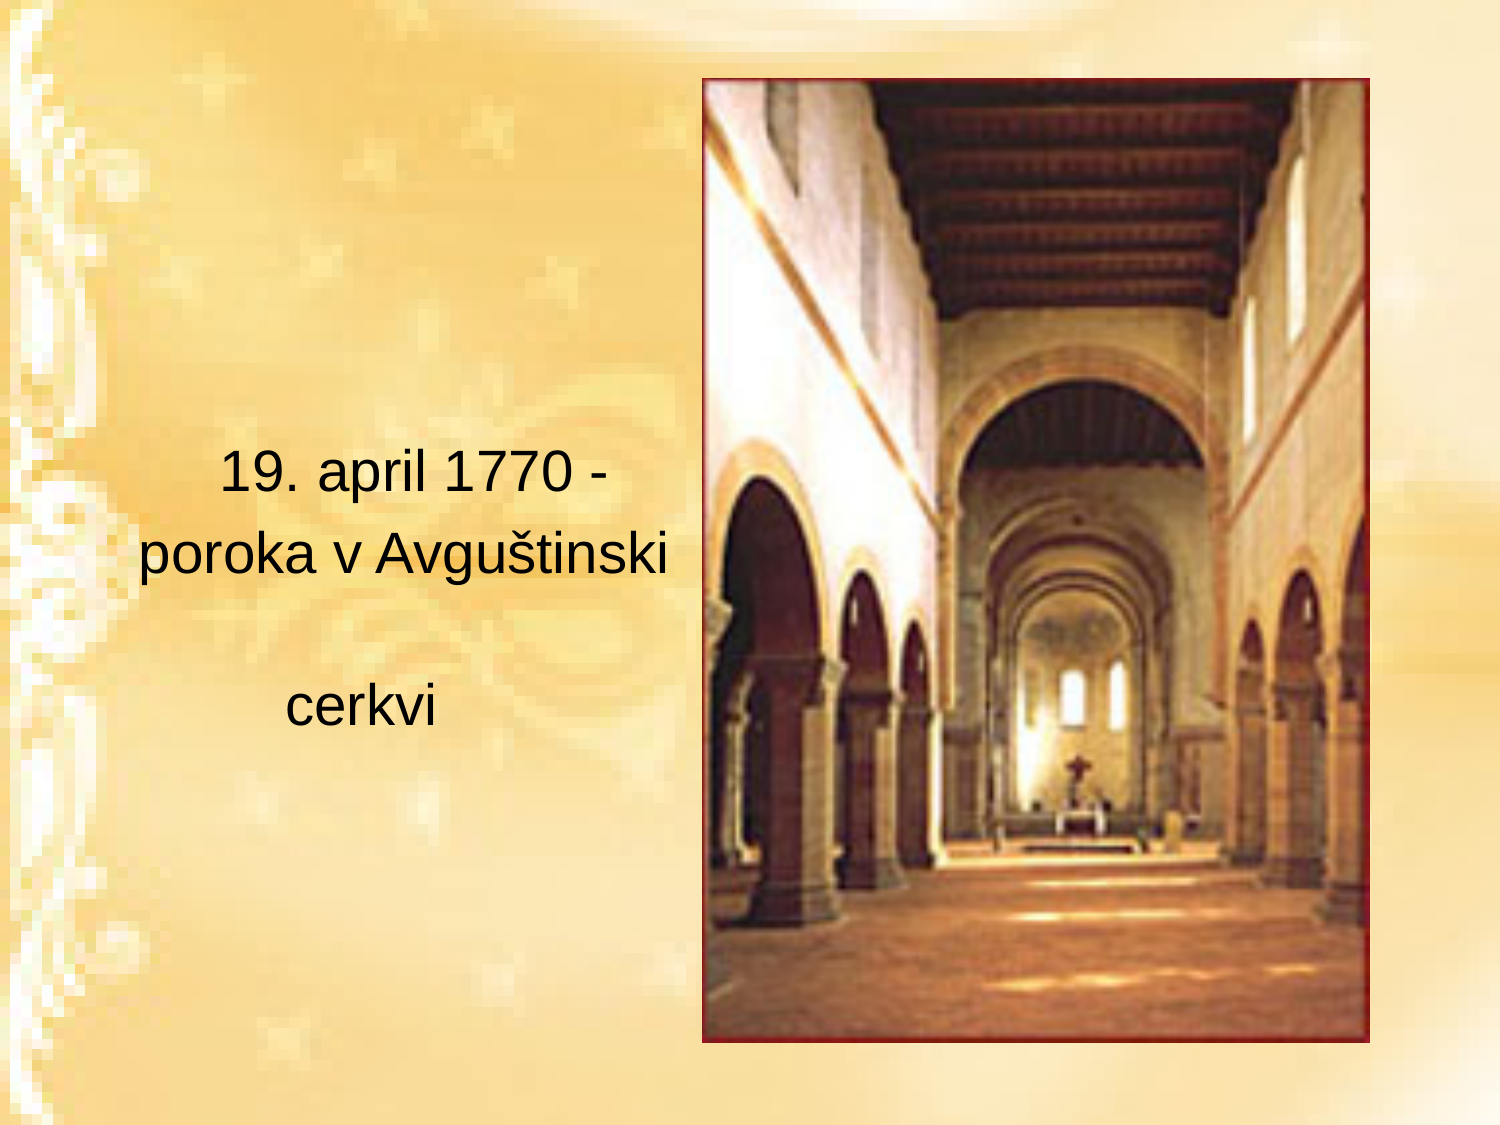

# 19. april 1770 -
 poroka v Avguštinski
 cerkvi